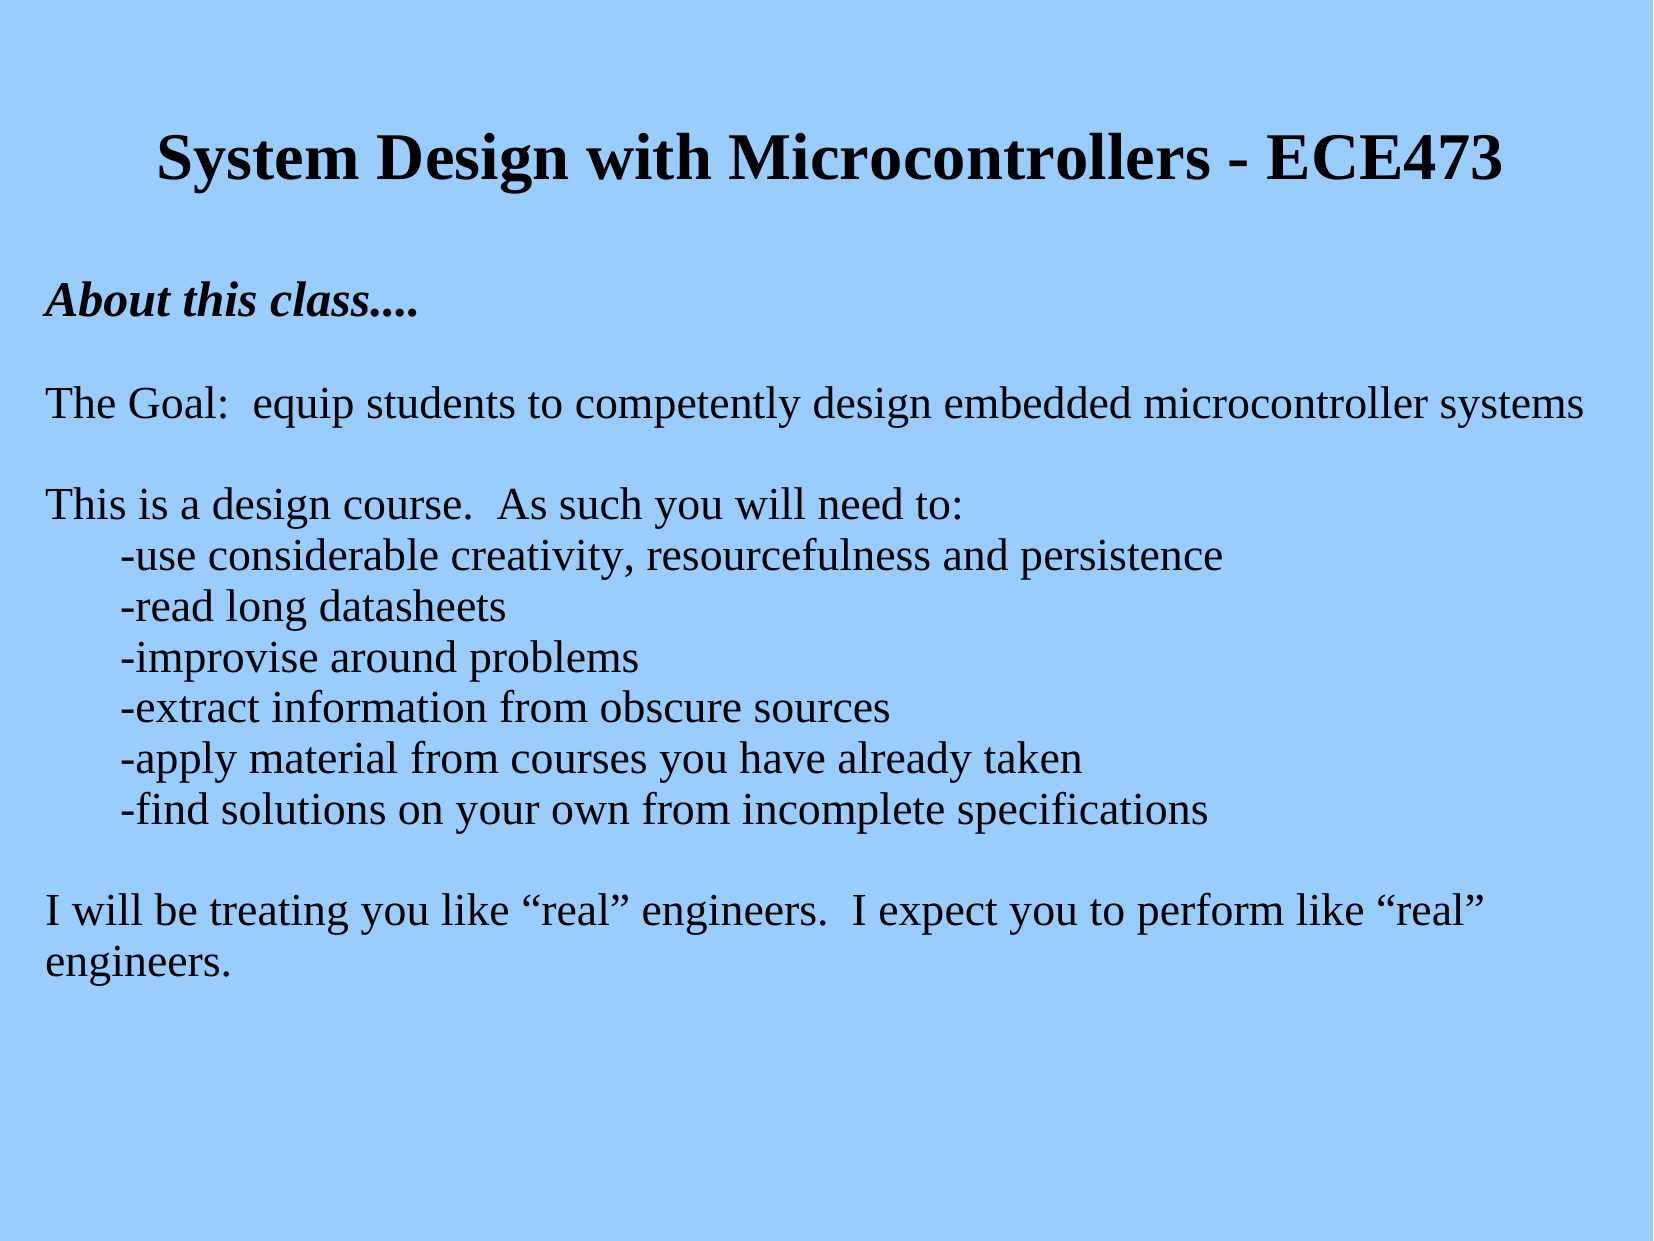

# System Design with Microcontrollers - ECE473
About this class....
The Goal: equip students to competently design embedded microcontroller systems
This is a design course. As such you will need to:
	-use considerable creativity, resourcefulness and persistence
 	-read long datasheets
	-improvise around problems
	-extract information from obscure sources
	-apply material from courses you have already taken
	-find solutions on your own from incomplete specifications
I will be treating you like “real” engineers. I expect you to perform like “real” engineers.